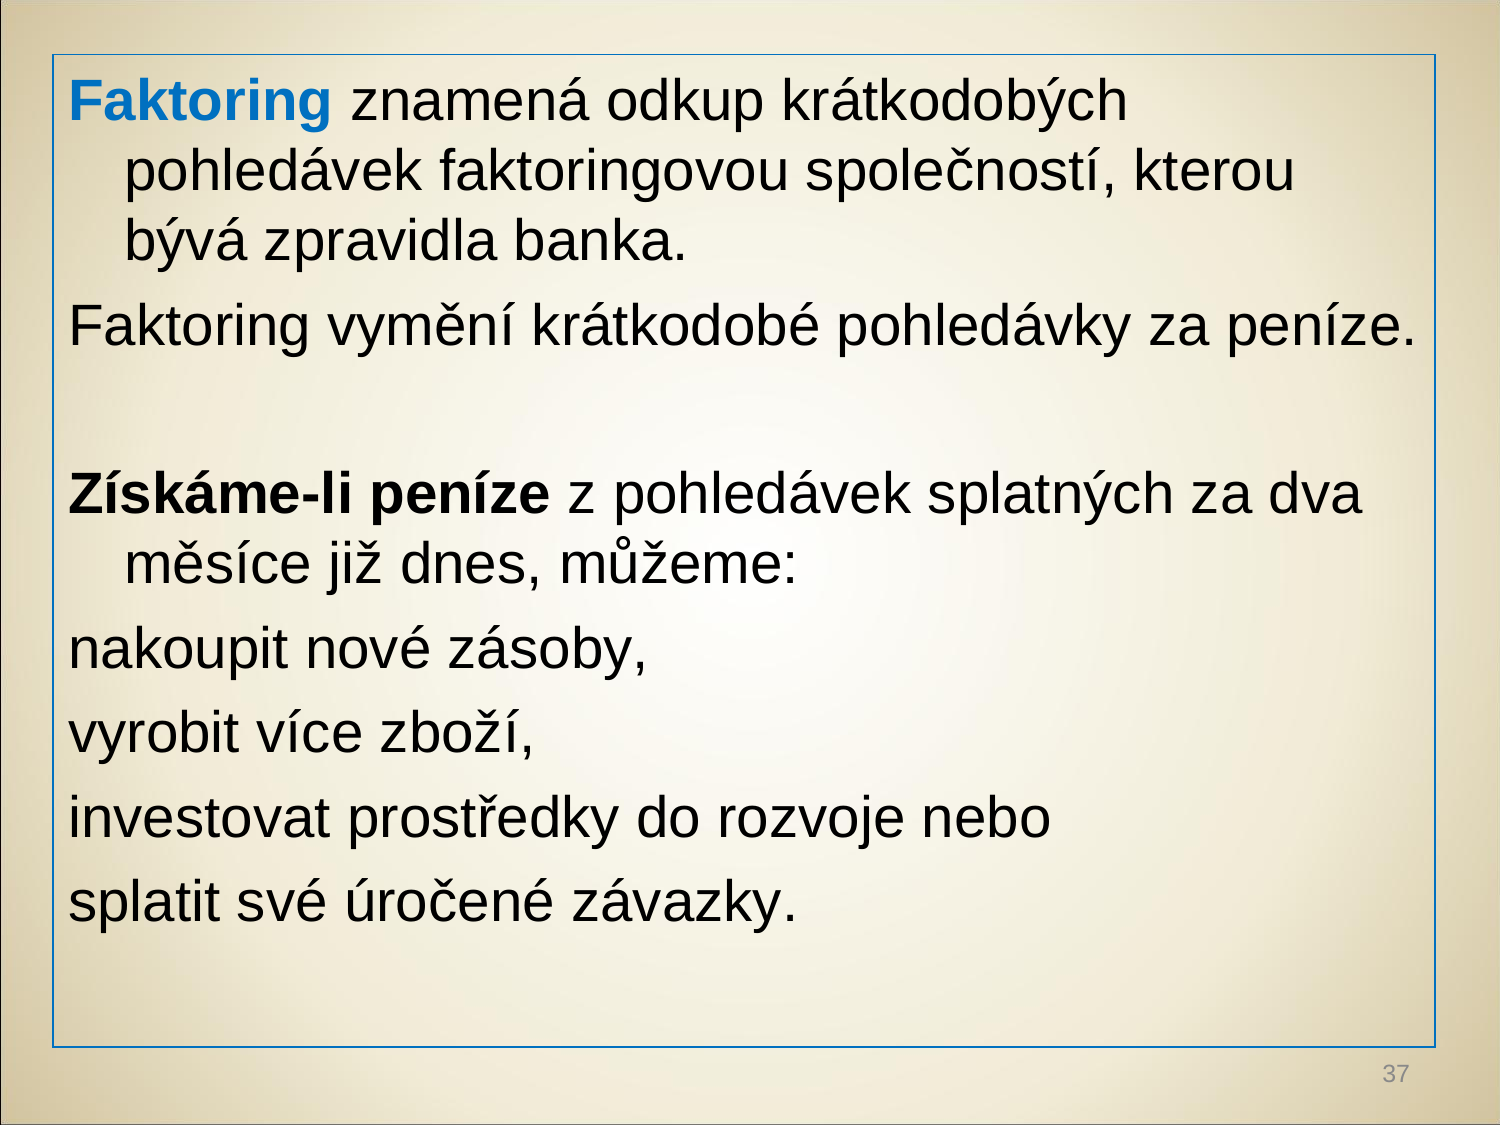

# Faktoring znamená odkup krátkodobých pohledávek faktoringovou společností, kterou bývá zpravidla banka.
Faktoring vymění krátkodobé pohledávky za peníze.
Získáme-li peníze z pohledávek splatných za dva měsíce již dnes, můžeme:
nakoupit nové zásoby,
vyrobit více zboží,
investovat prostředky do rozvoje nebo
splatit své úročené závazky.